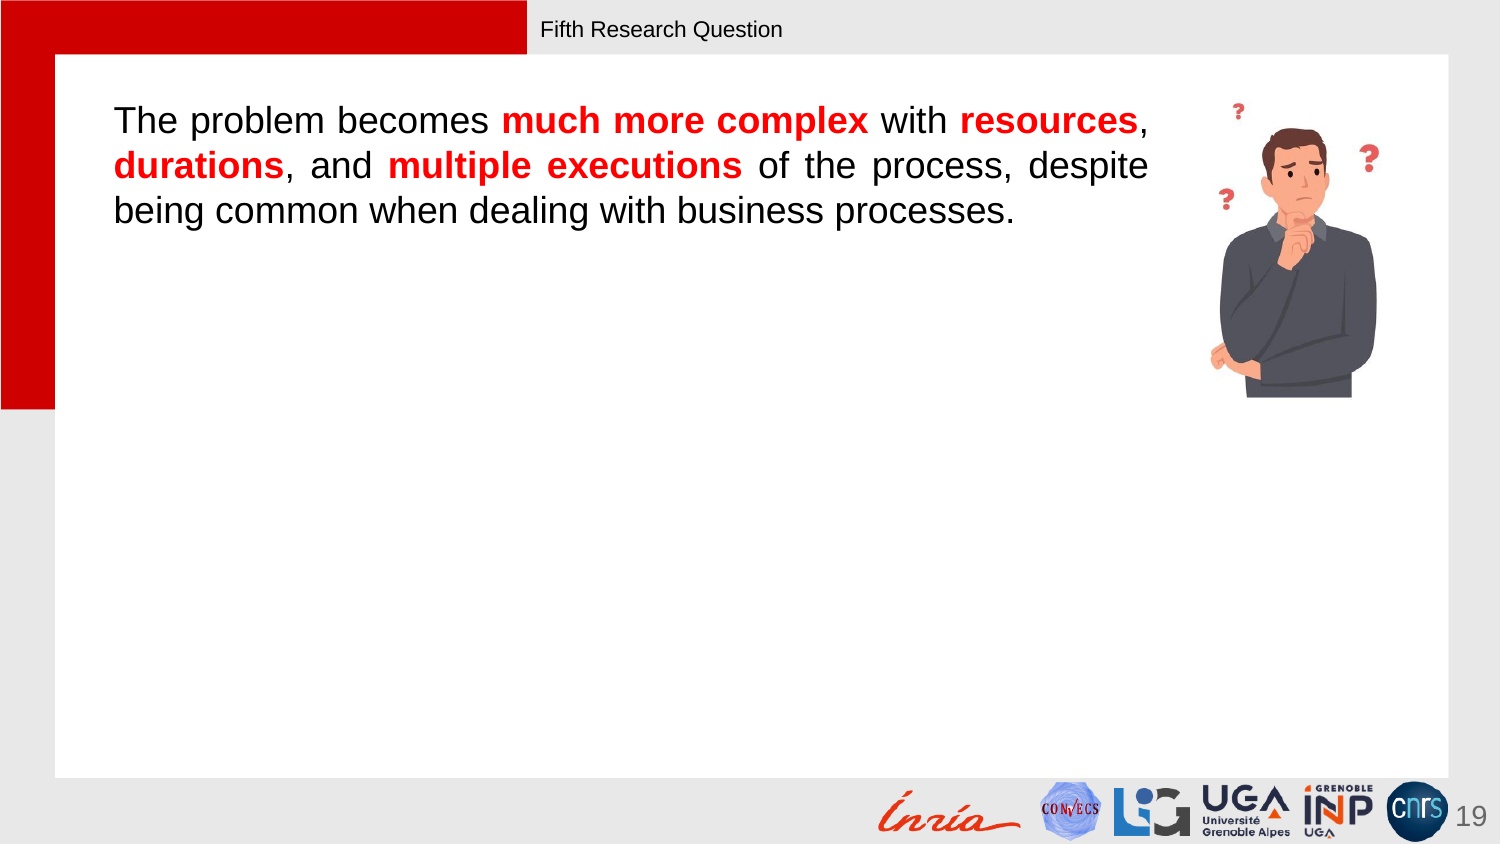

# Fifth Research Question
The problem becomes much more complex with resources, durations, and multiple executions of the process, despite being common when dealing with business processes.
19